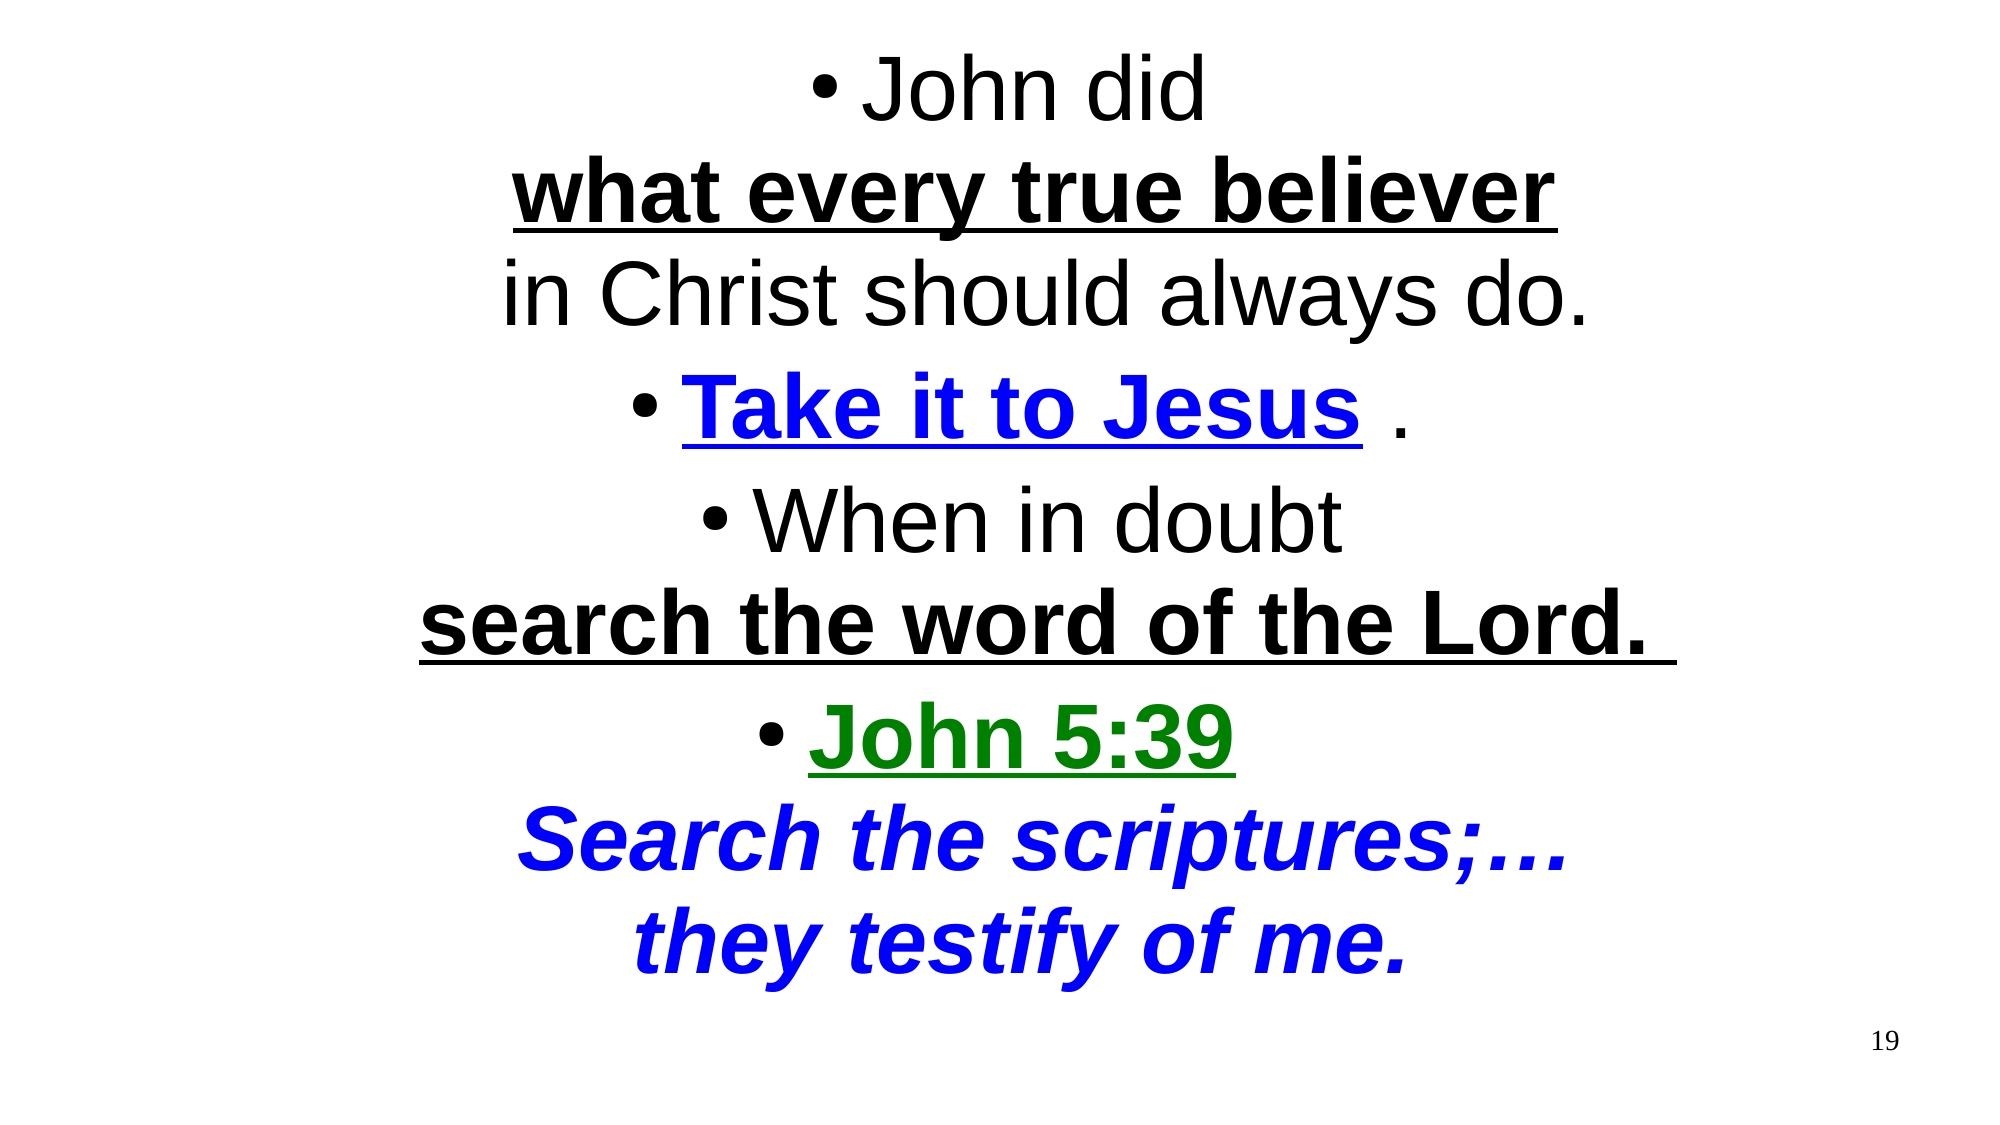

# John did what every true believer in Christ should always do.
Take it to Jesus .
When in doubt
search the word of the Lord.
John 5:39 
Search the scriptures;…
they testify of me.
19